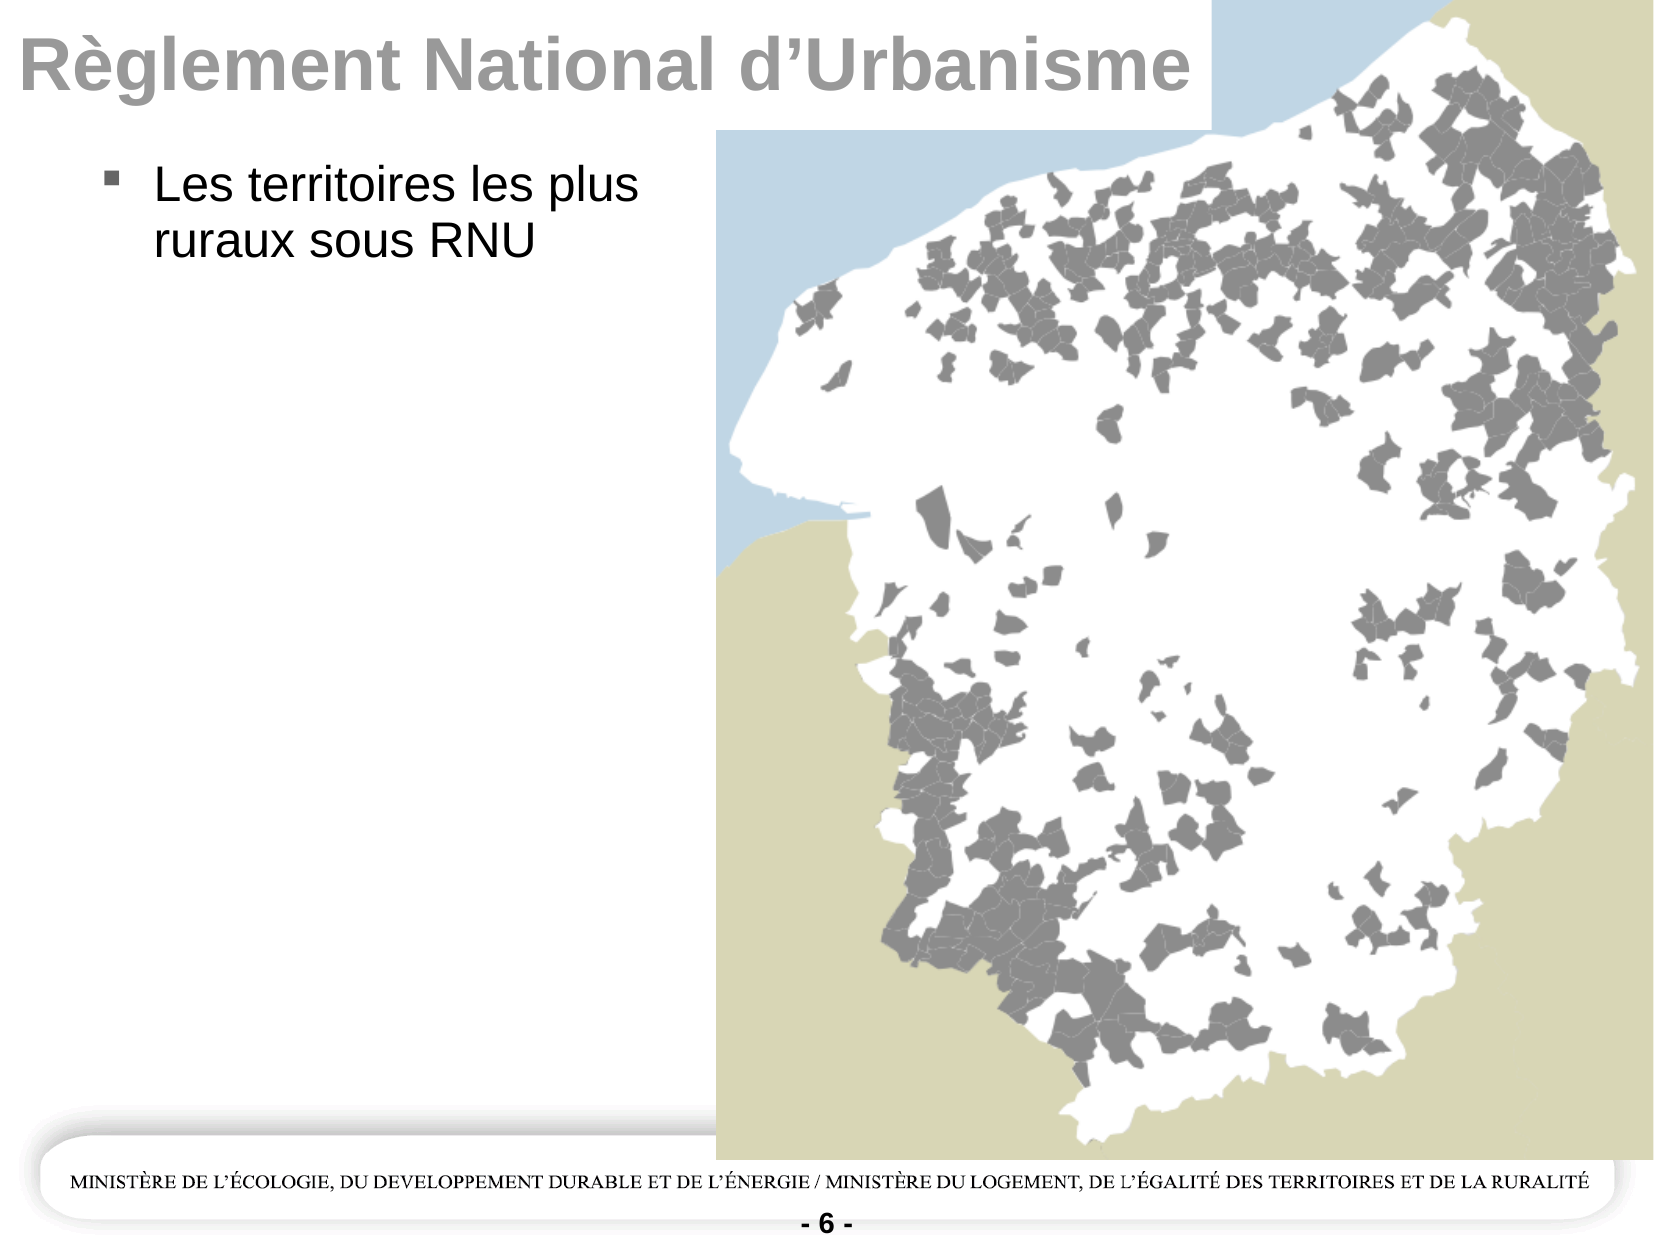

Règlement National d’Urbanisme
# Les territoires les plus ruraux sous RNU